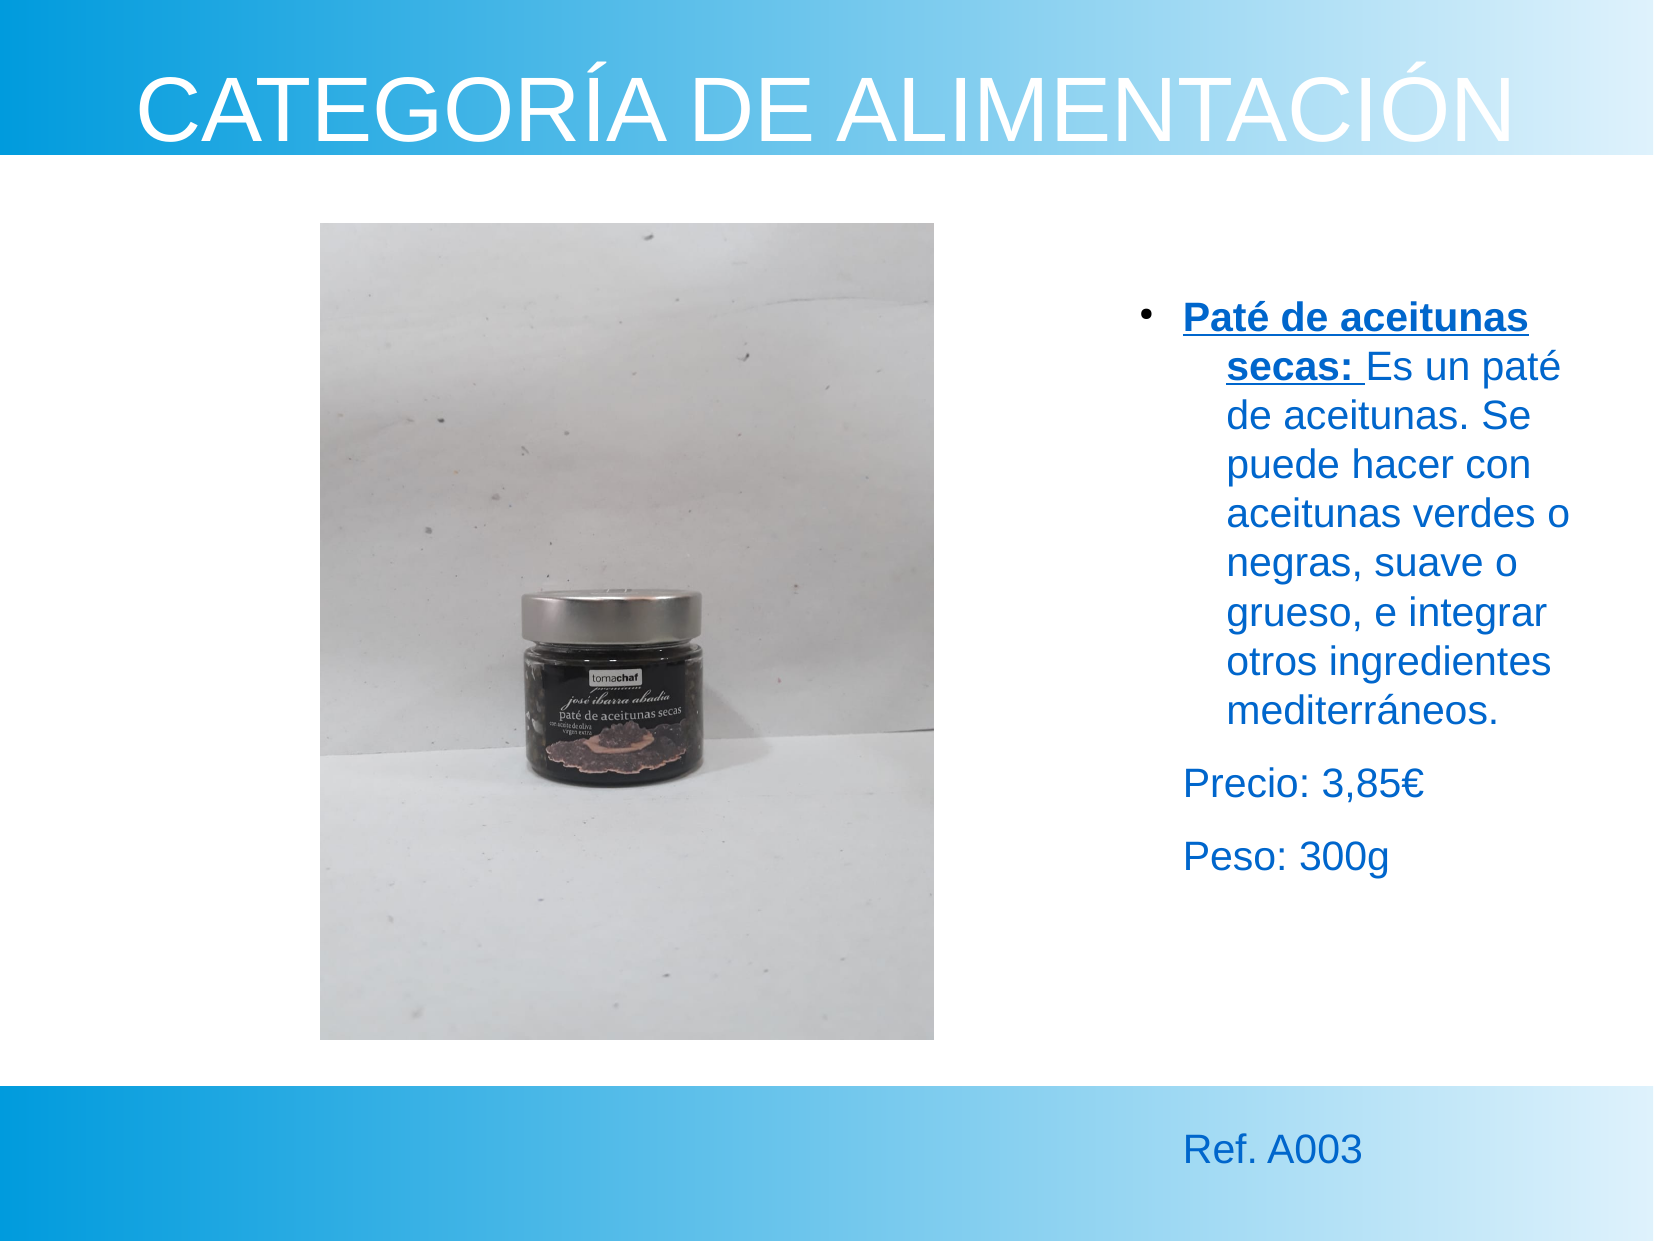

# CATEGORÍA DE ALIMENTACIÓN
Paté de aceitunas secas: Es un paté de aceitunas. Se puede hacer con aceitunas verdes o negras, suave o grueso, e integrar otros ingredientes mediterráneos.
Precio: 3,85€
Peso: 300g
Ref. A003